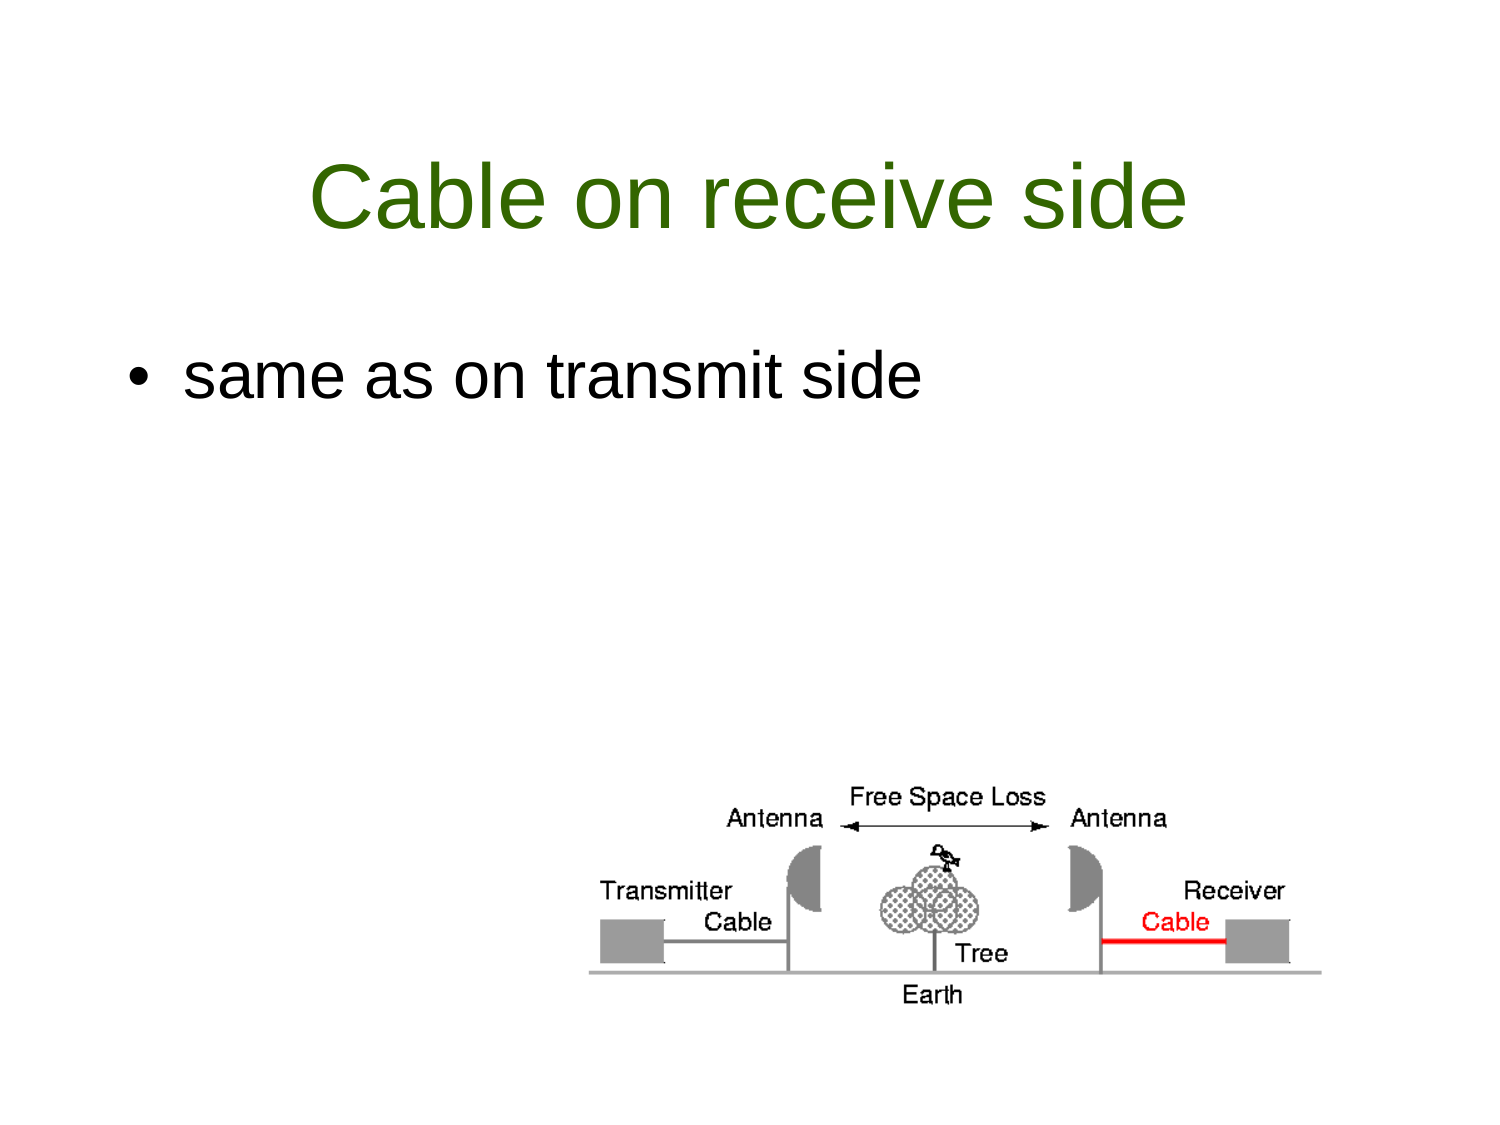

# Cable on receive side
same as on transmit side